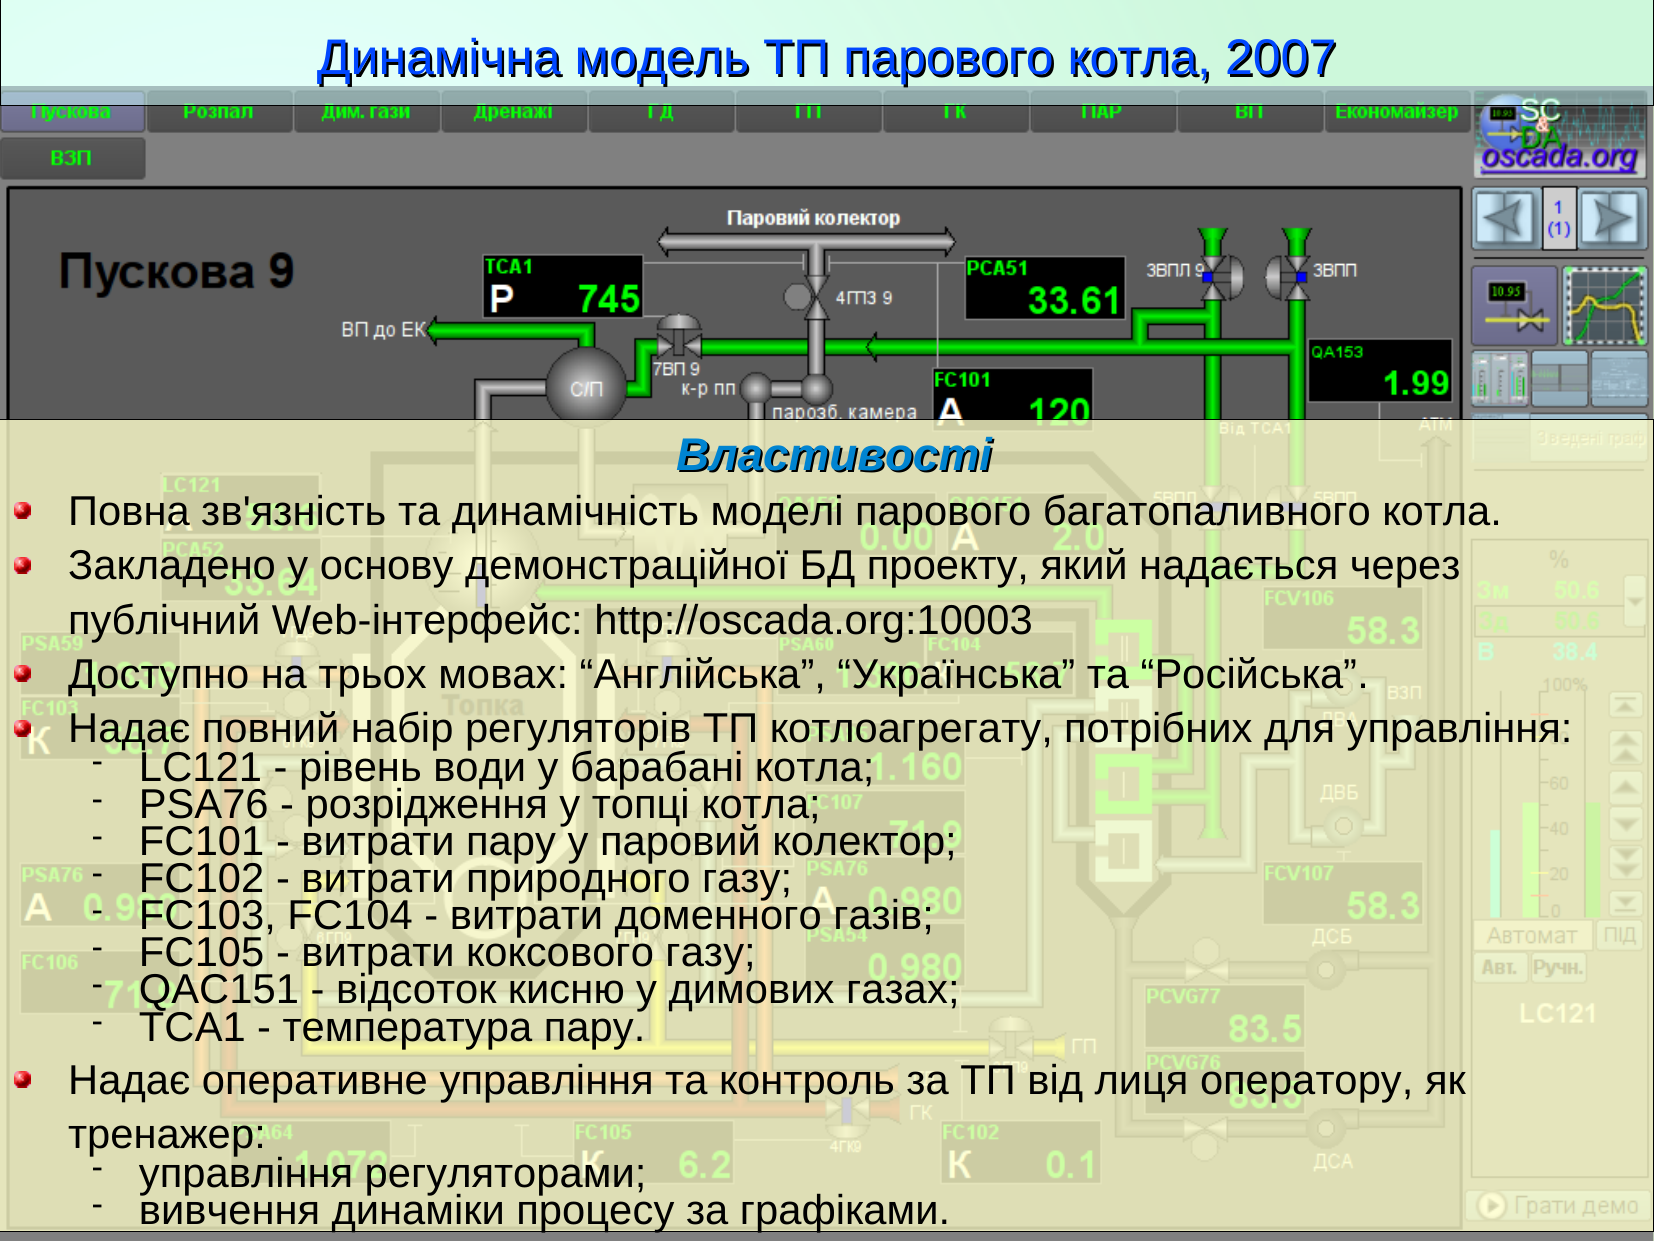

# Динамічна модель ТП парового котла, 2007
Властивості
Повна зв'язність та динамічність моделі парового багатопаливного котла.
Закладено у основу демонстраційної БД проекту, який надається через публічний Web-інтерфейс: http://oscada.org:10003
Доступно на трьох мовах: “Англійська”, “Українська” та “Російська”.
Надає повний набір регуляторів ТП котлоагрегату, потрібних для управління:
LC121 - рівень води у барабані котла;
PSA76 - розрідження у топці котла;
FC101 - витрати пару у паровий колектор;
FC102 - витрати природного газу;
FC103, FC104 - витрати доменного газів;
FC105 - витрати коксового газу;
QAC151 - відсоток кисню у димових газах;
TCA1 - температура пару.
Надає оперативне управління та контроль за ТП від лиця оператору, як тренажер:
управління регуляторами;
вивчення динаміки процесу за графіками.